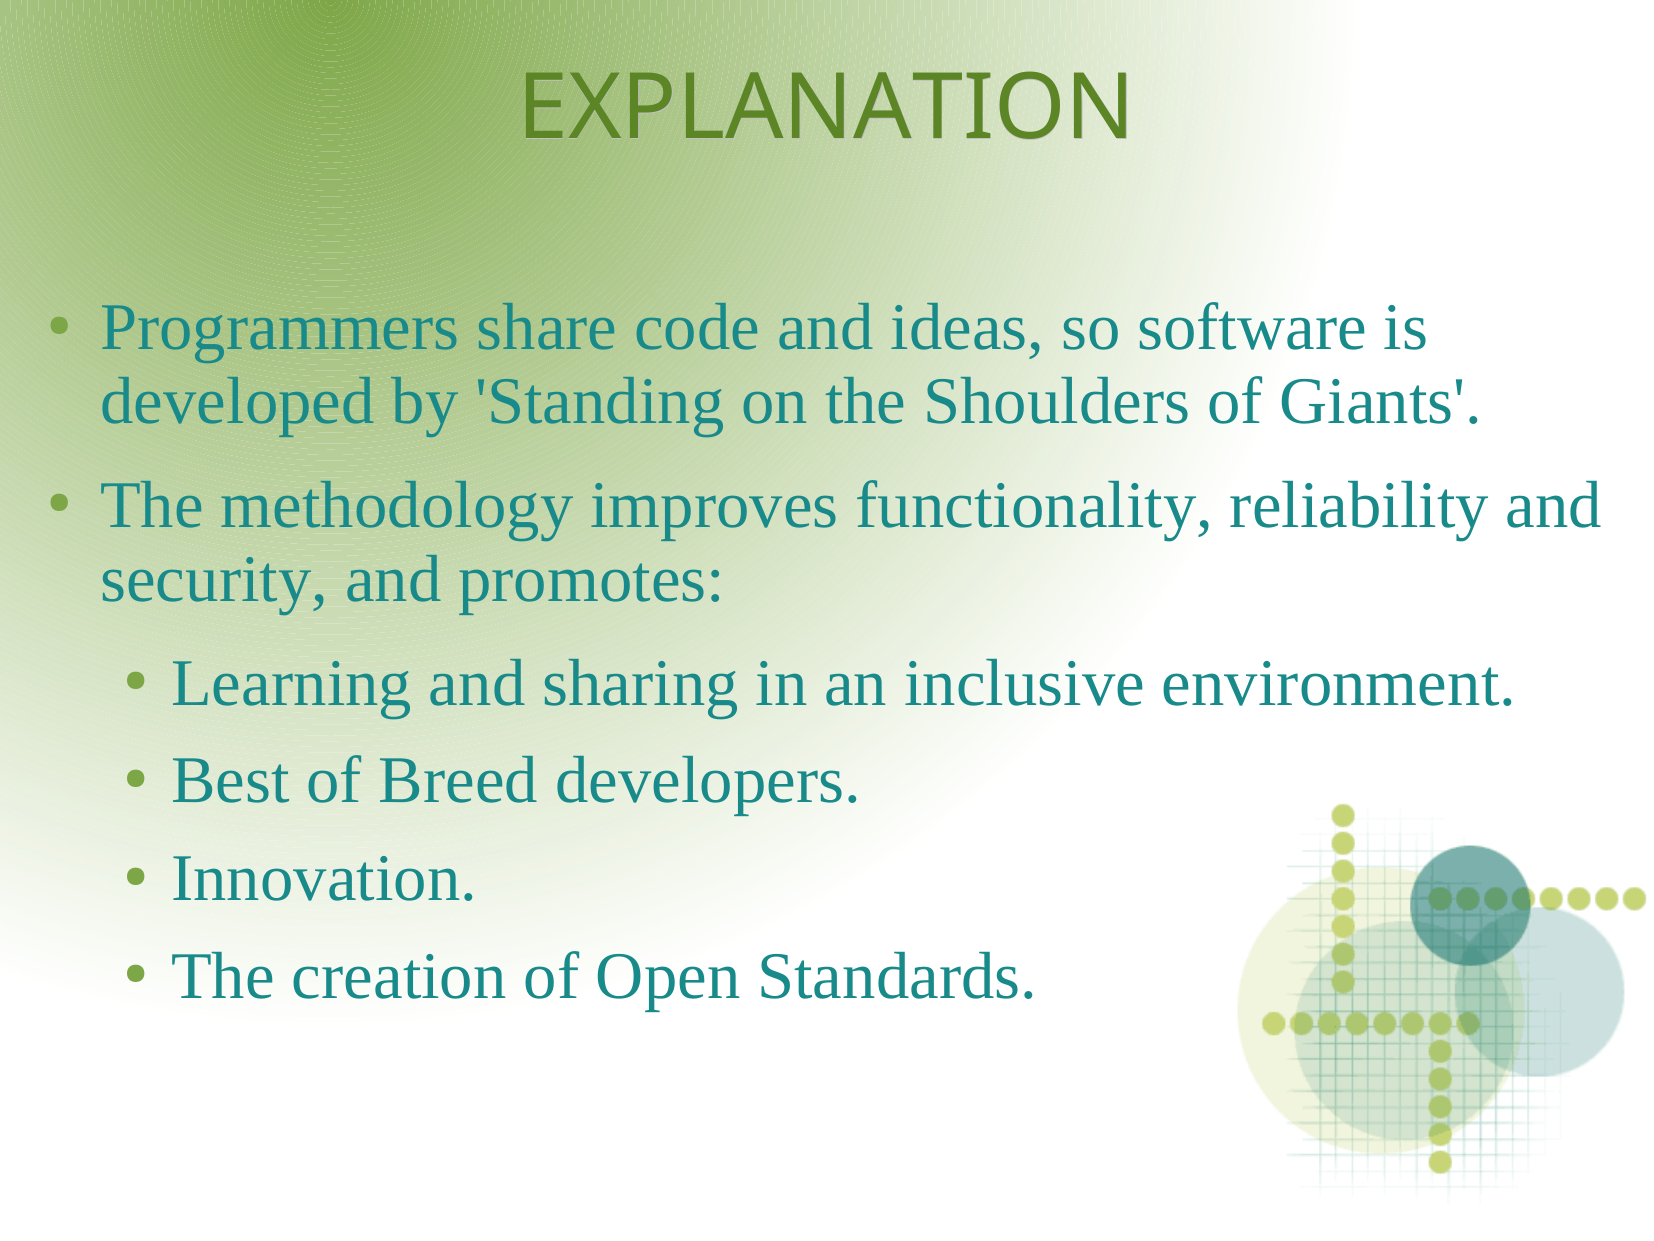

# EXPLANATION
Programmers share code and ideas, so software is developed by 'Standing on the Shoulders of Giants'.
The methodology improves functionality, reliability and security, and promotes:
Learning and sharing in an inclusive environment.
Best of Breed developers.
Innovation.
The creation of Open Standards.